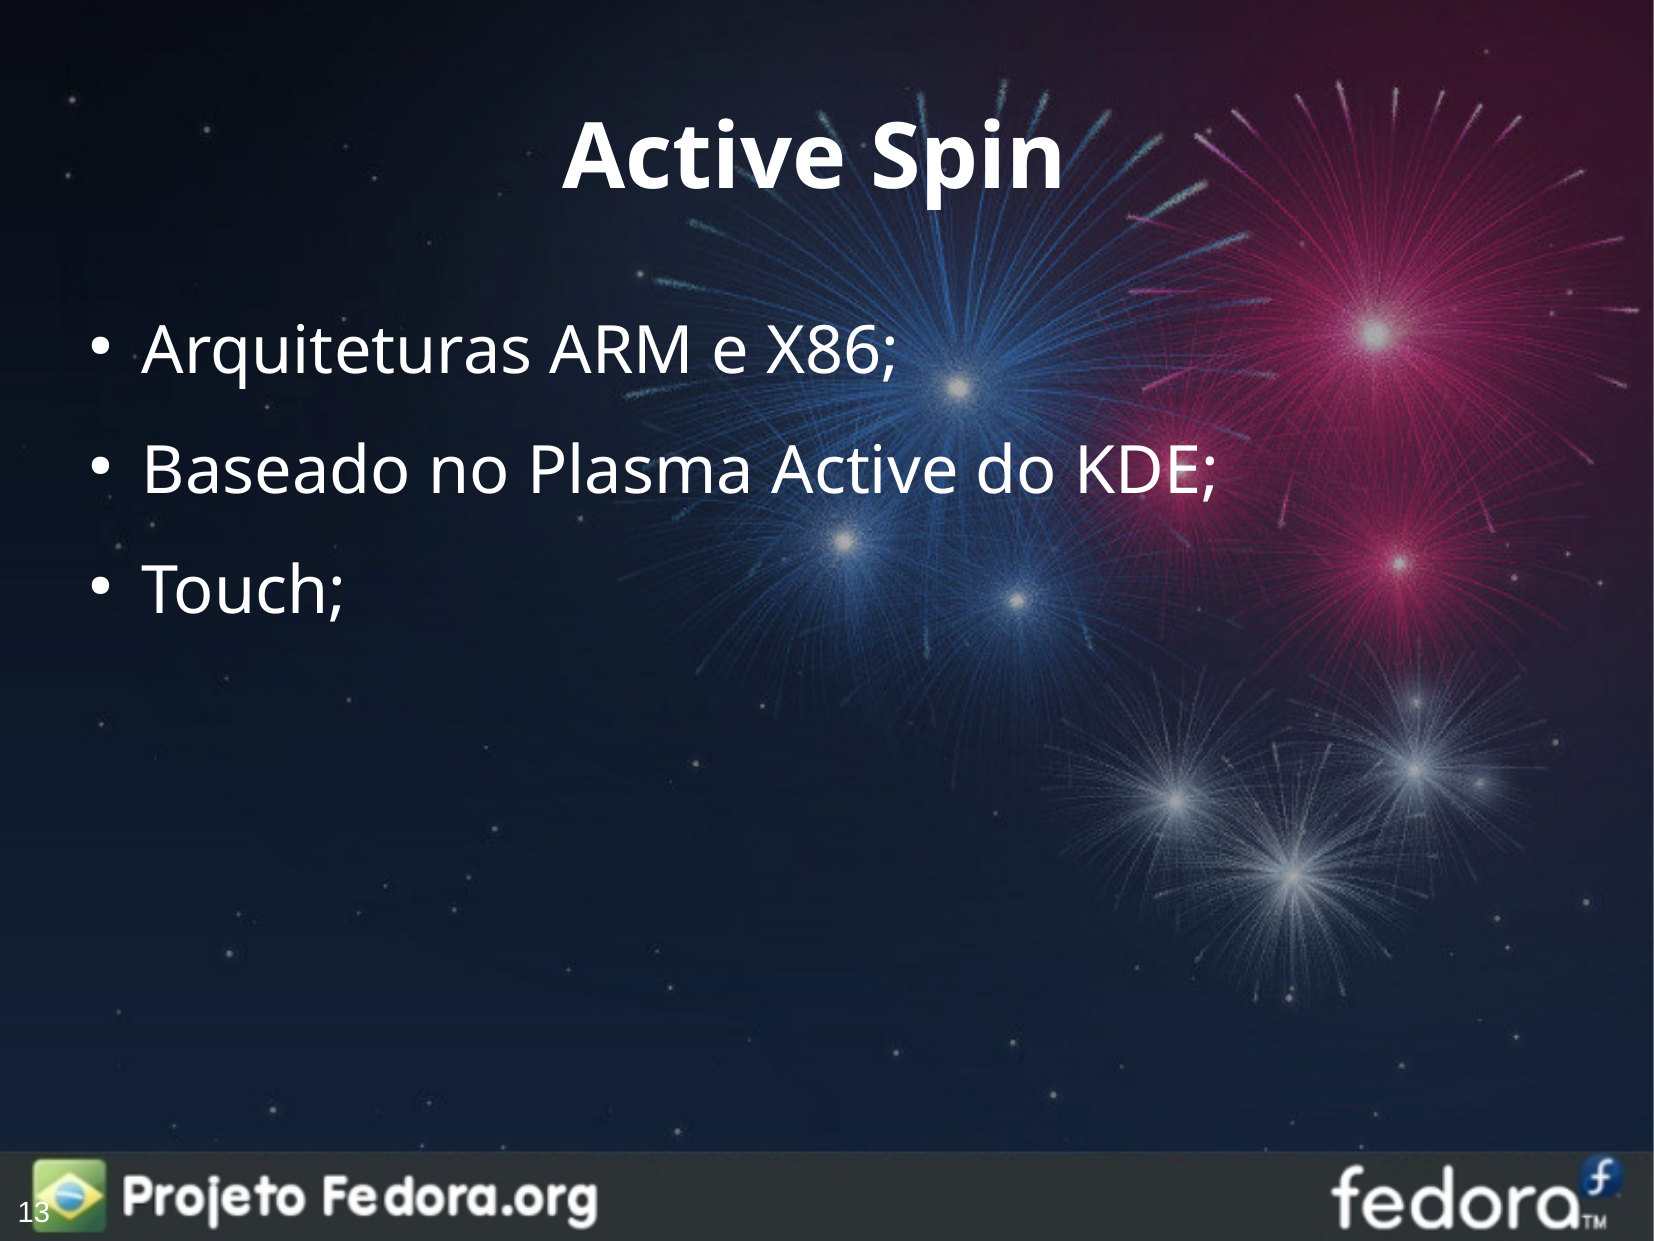

# Active Spin
Arquiteturas ARM e X86;
Baseado no Plasma Active do KDE;
Touch;
13